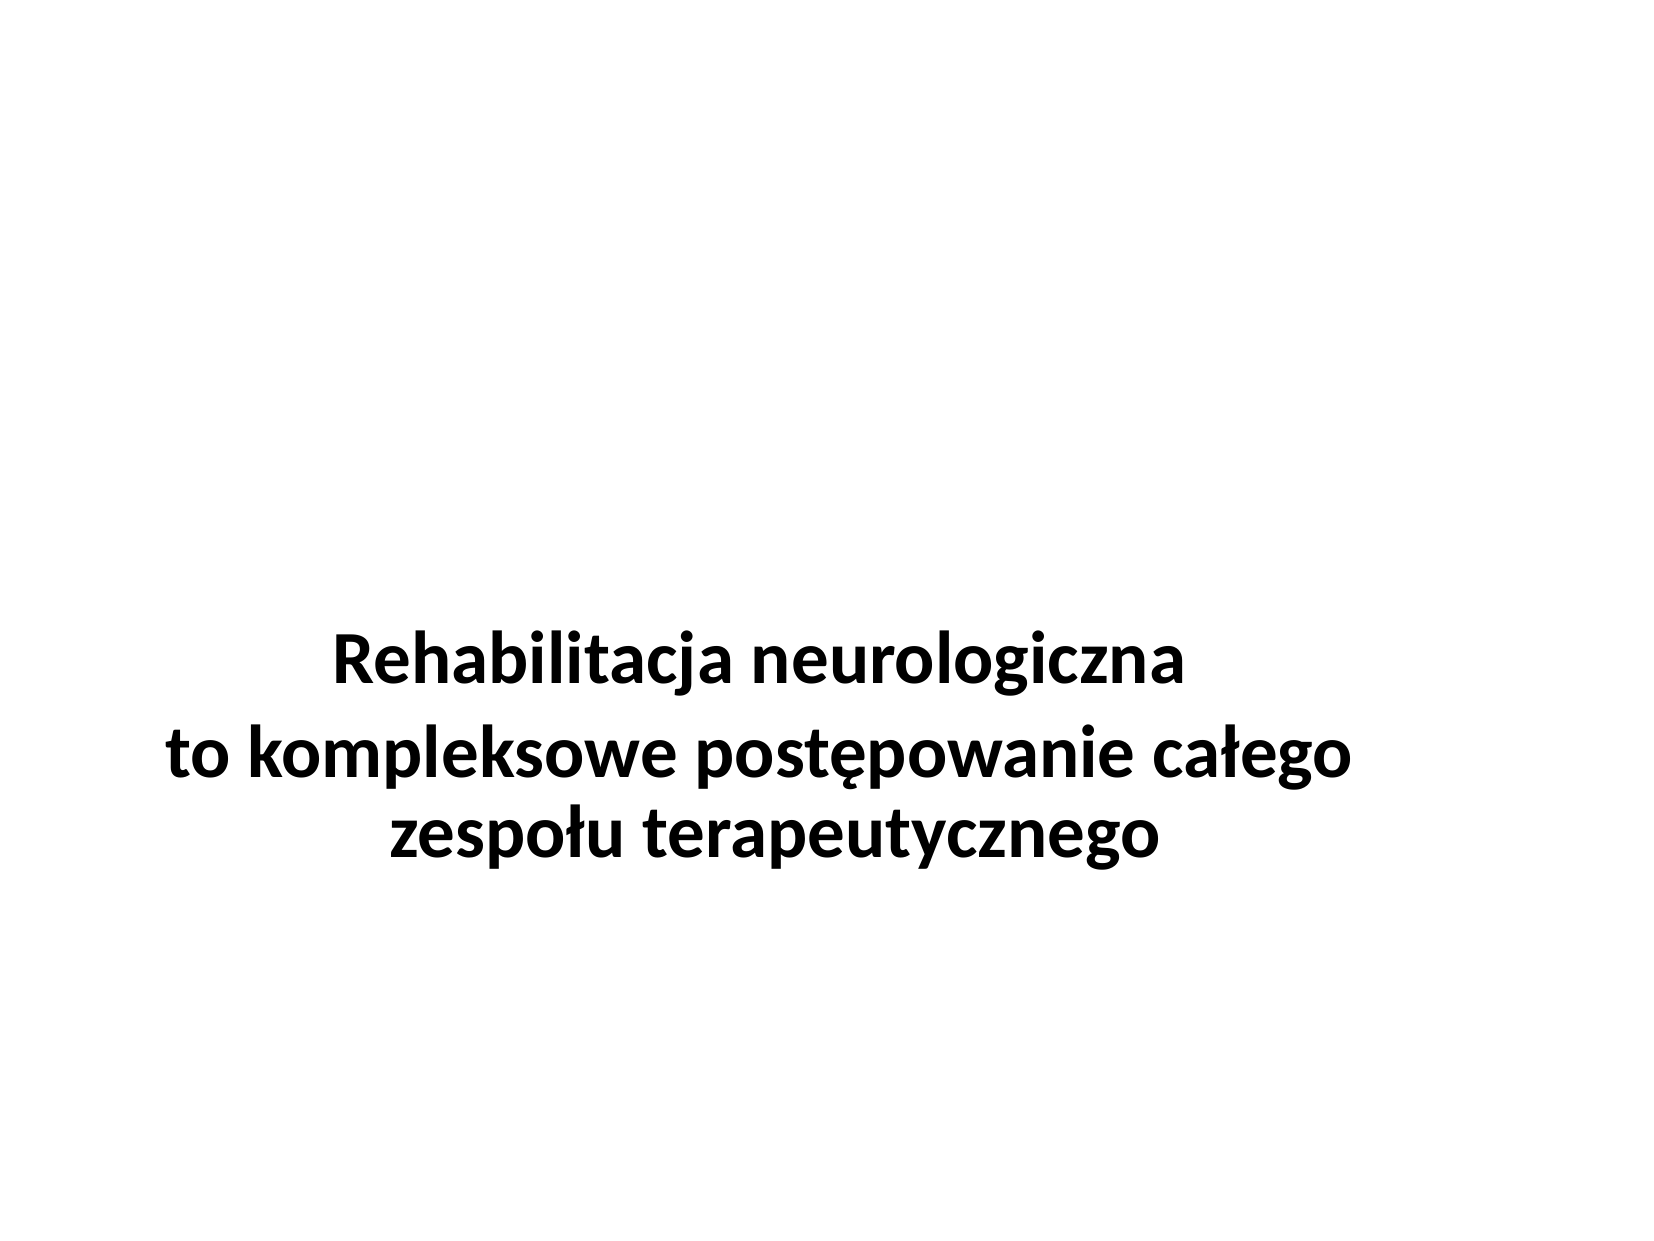

# Rehabilitacja neurologiczna
to kompleksowe postępowanie całego zespołu terapeutycznego